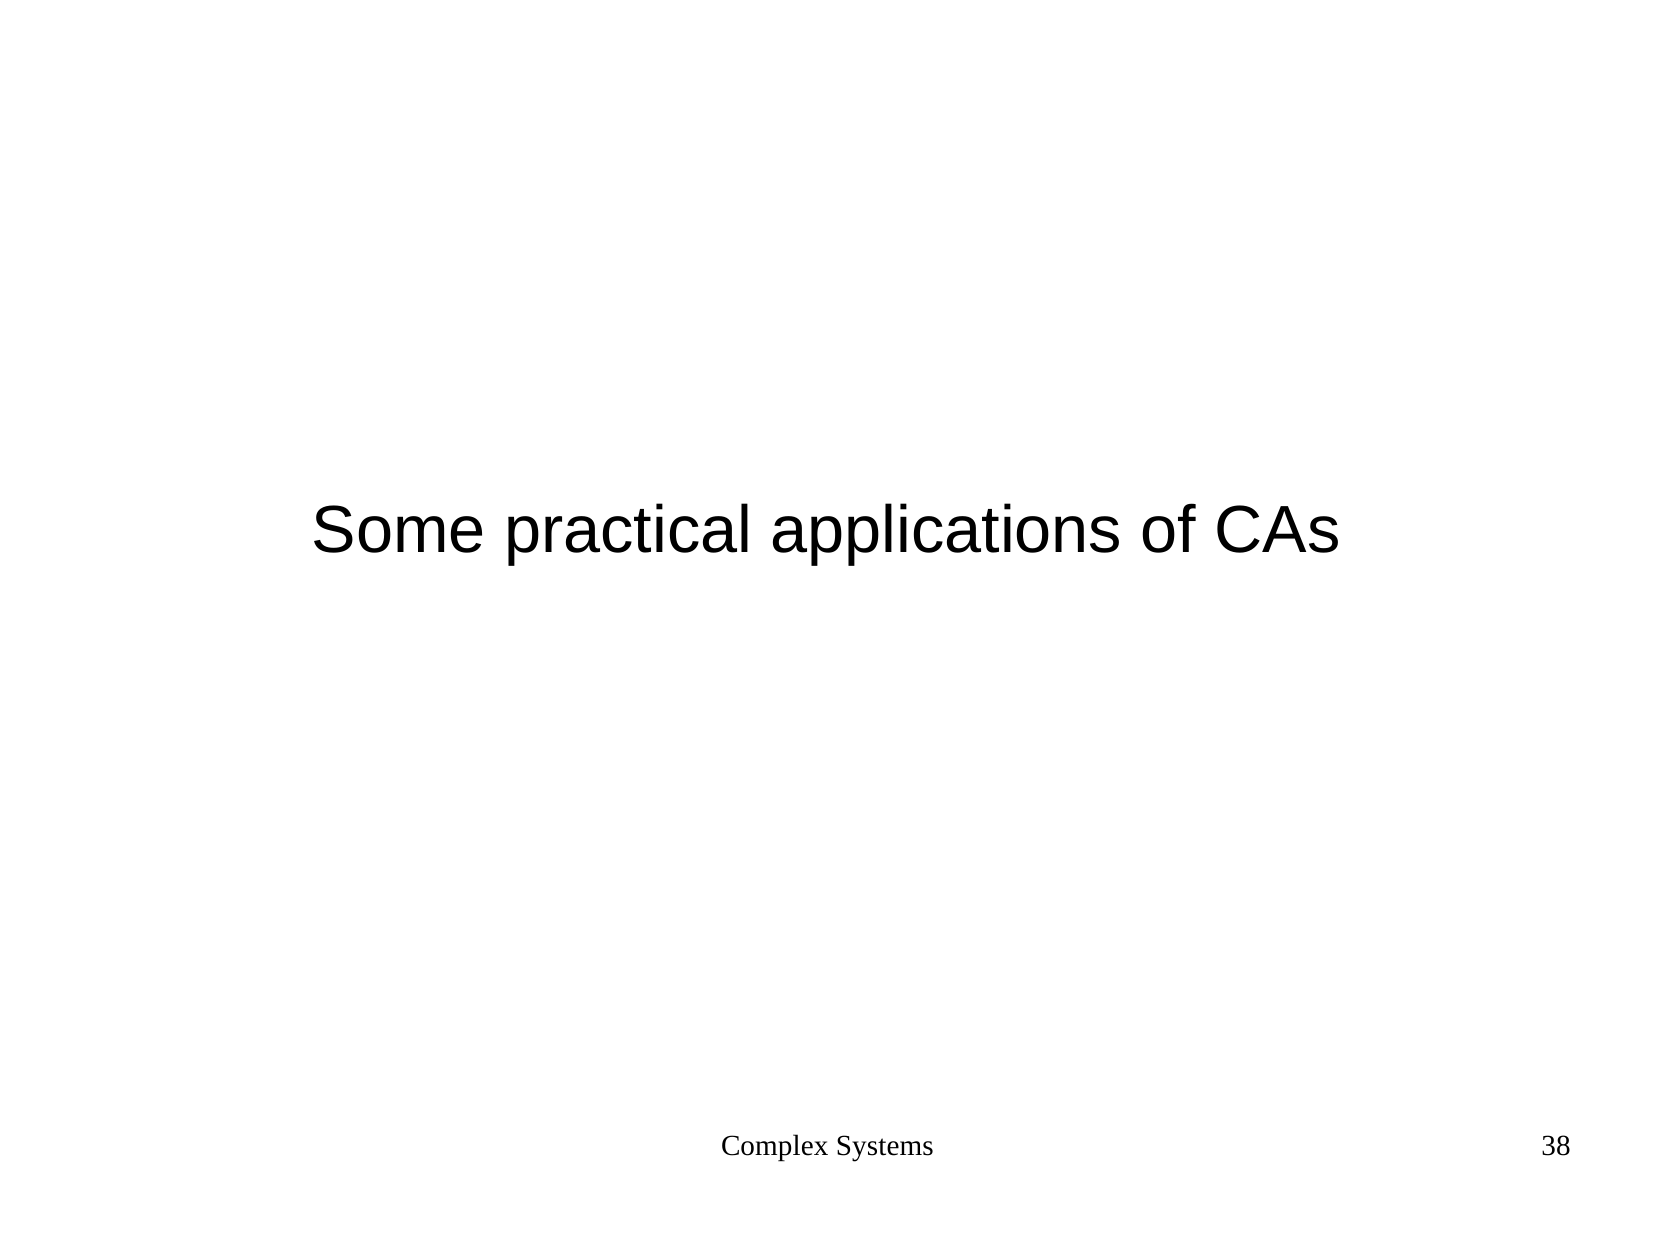

# Some practical applications of CAs
Complex Systems
38